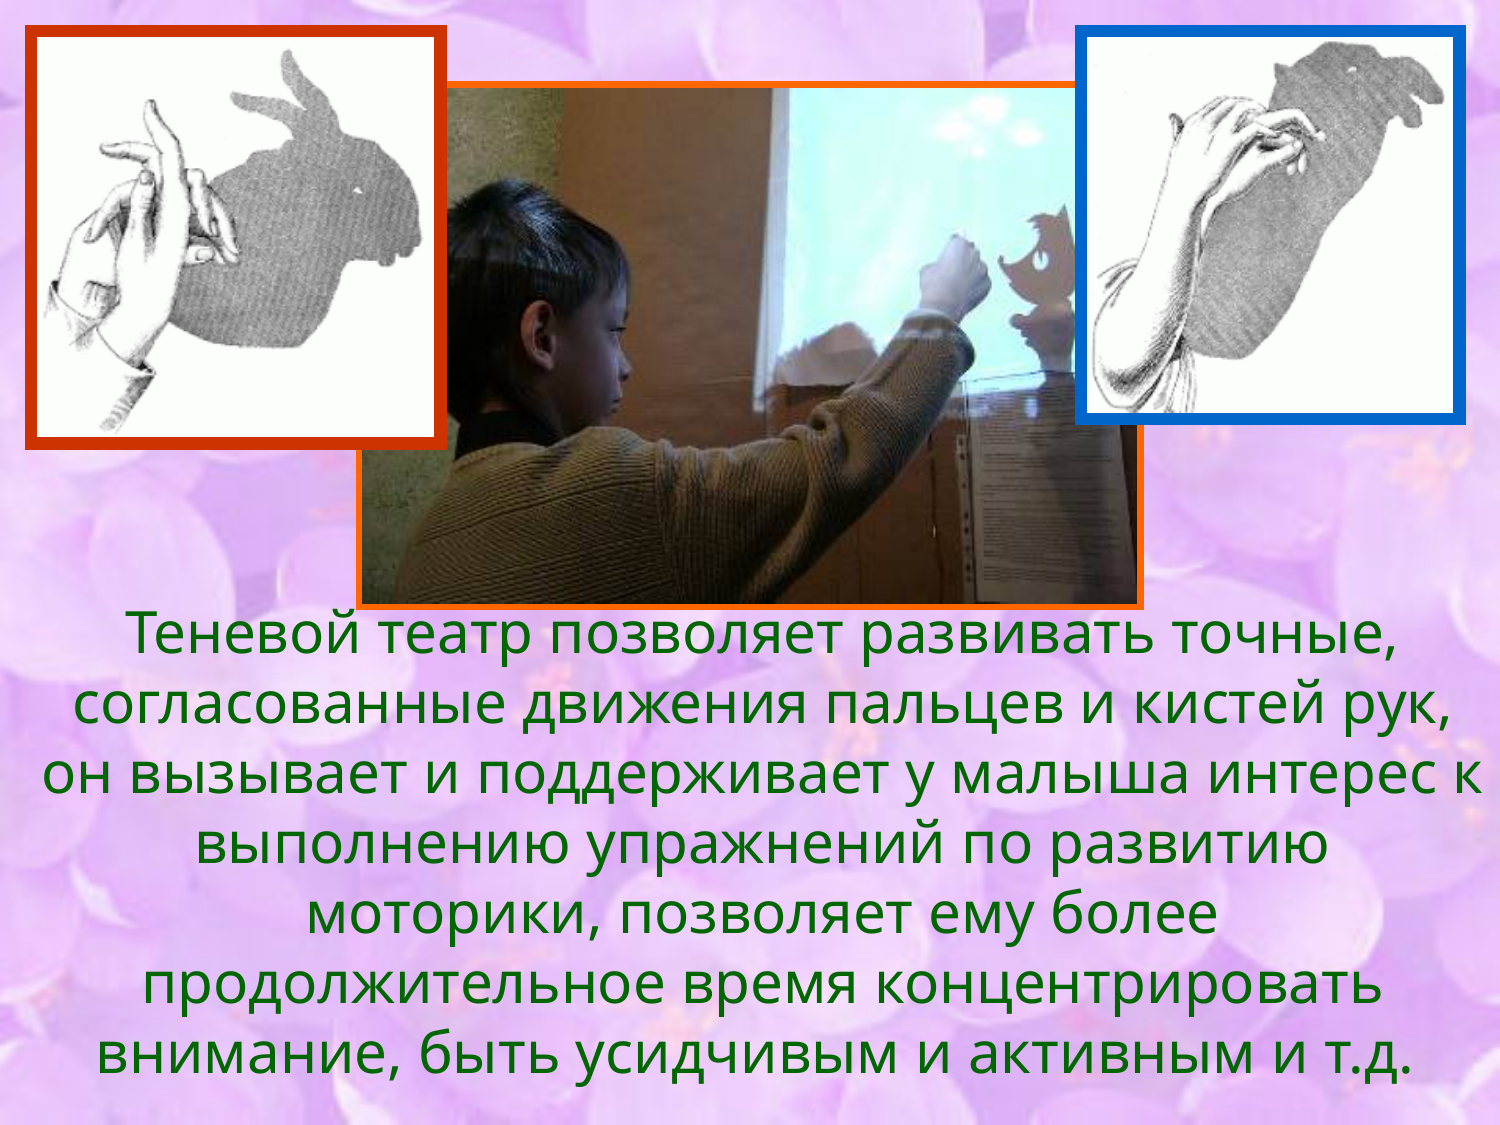

Теневой театр позволяет развивать точные, согласованные движения пальцев и кистей рук, он вызывает и поддерживает у малыша интерес к выполнению упражнений по развитию моторики, позволяет ему более продолжительное время концентрировать внимание, быть усидчивым и активным и т.д.